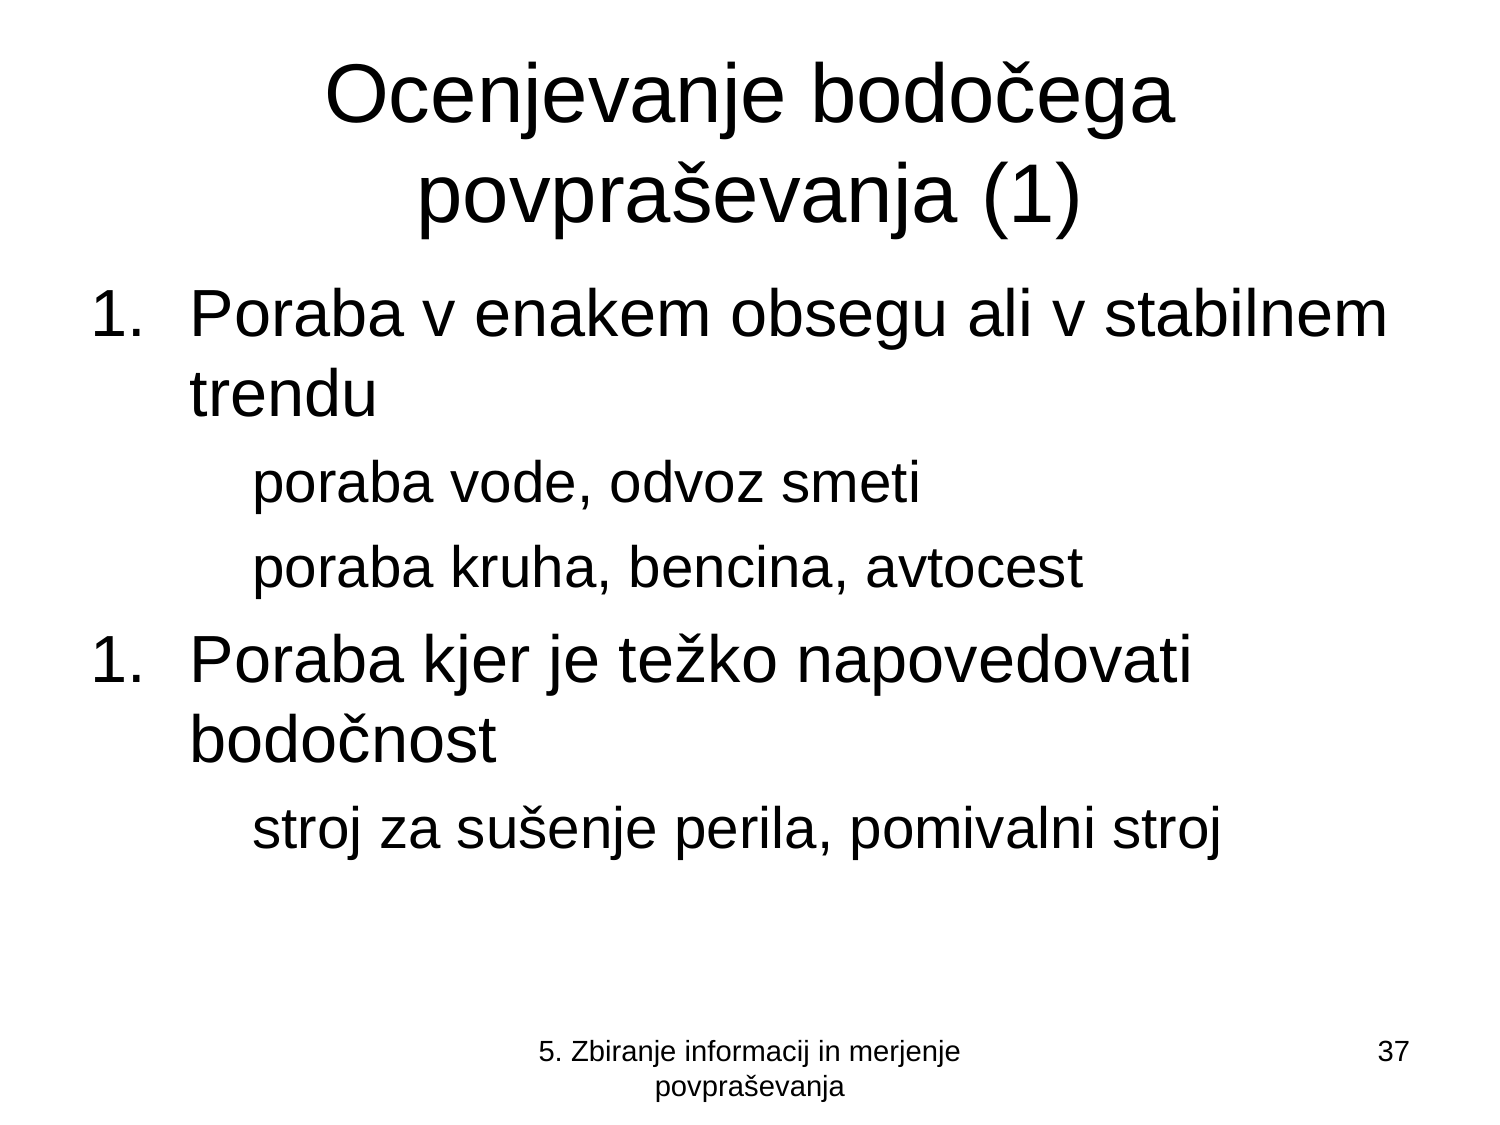

# Ocenjevanje bodočega povpraševanja (1)
Poraba v enakem obsegu ali v stabilnem trendu
	poraba vode, odvoz smeti
	poraba kruha, bencina, avtocest
Poraba kjer je težko napovedovati bodočnost
	stroj za sušenje perila, pomivalni stroj
5. Zbiranje informacij in merjenje povpraševanja